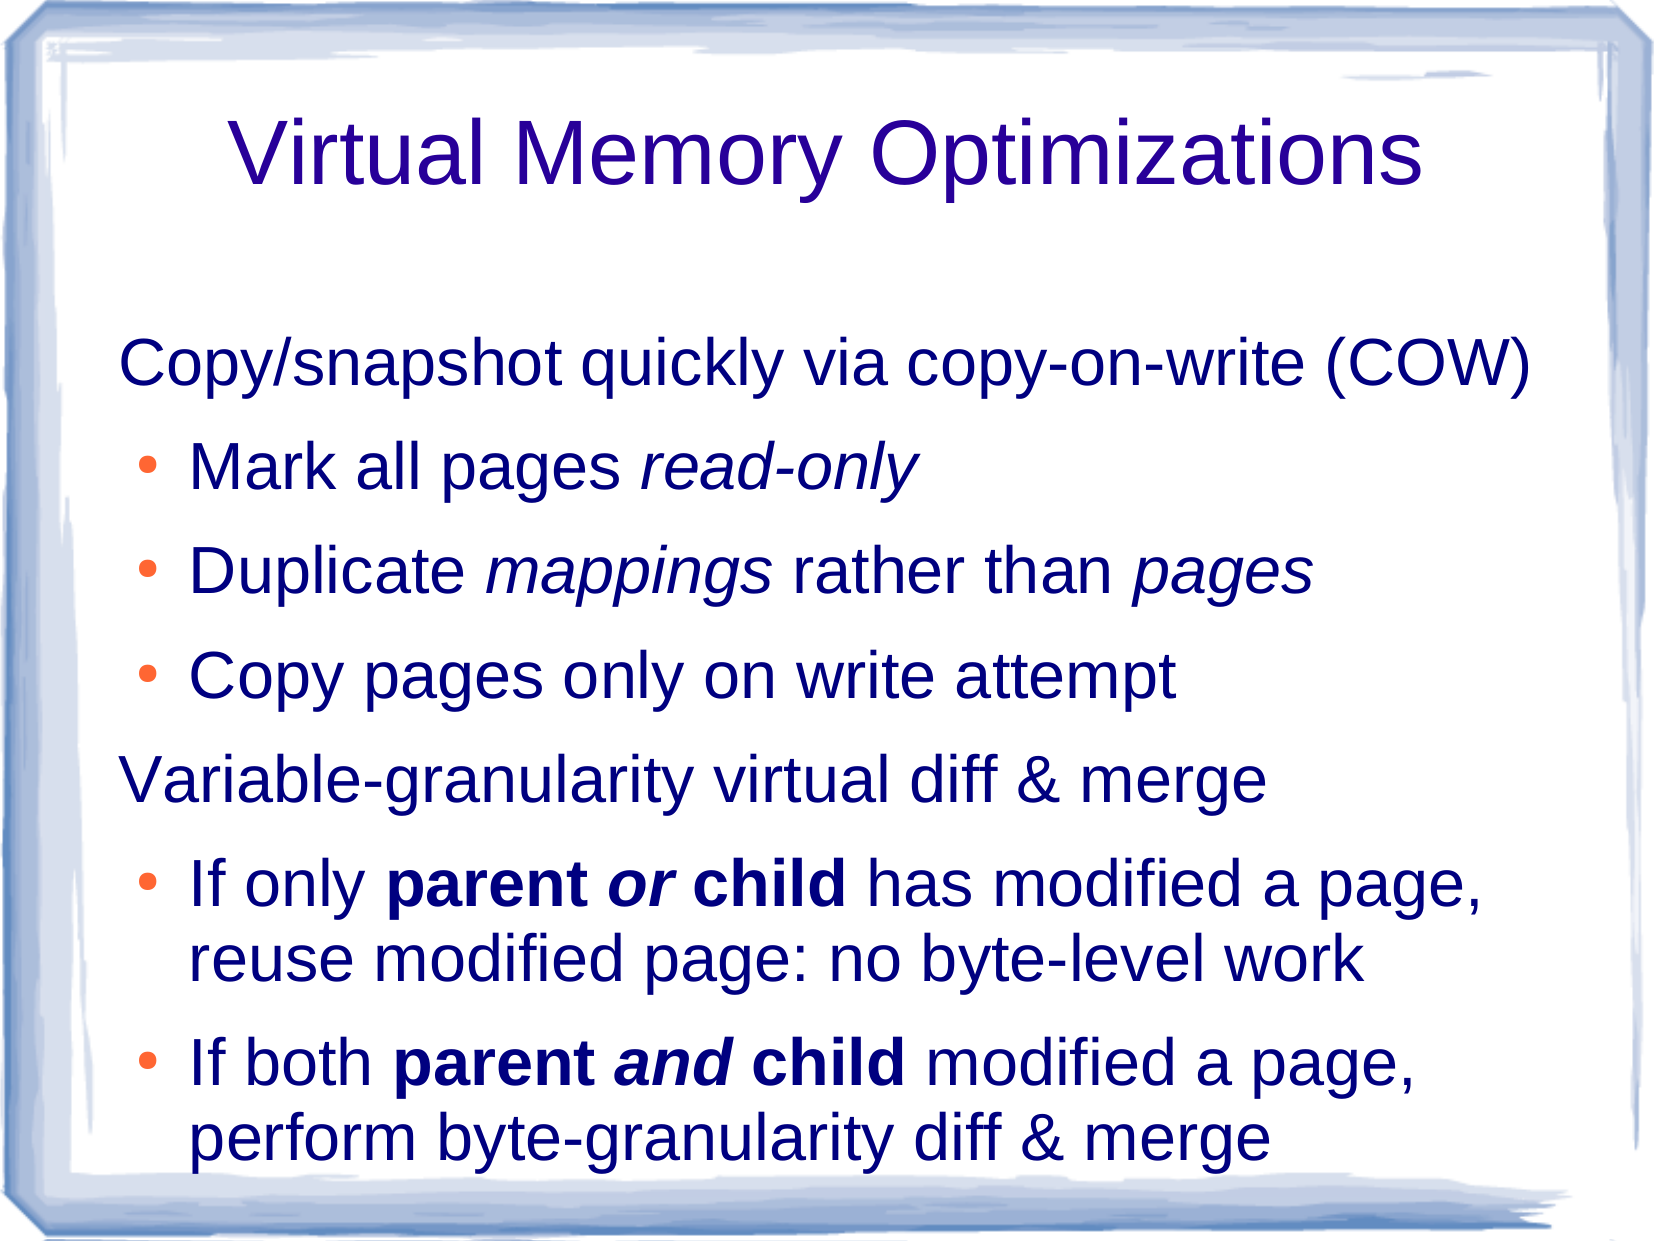

# Virtual Memory Optimizations
Copy/snapshot quickly via copy-on-write (COW)
Mark all pages read-only
Duplicate mappings rather than pages
Copy pages only on write attempt
Variable-granularity virtual diff & merge
If only parent or child has modified a page,
reuse modified page: no byte-level work
If both parent and child modified a page,
perform byte-granularity diff & merge